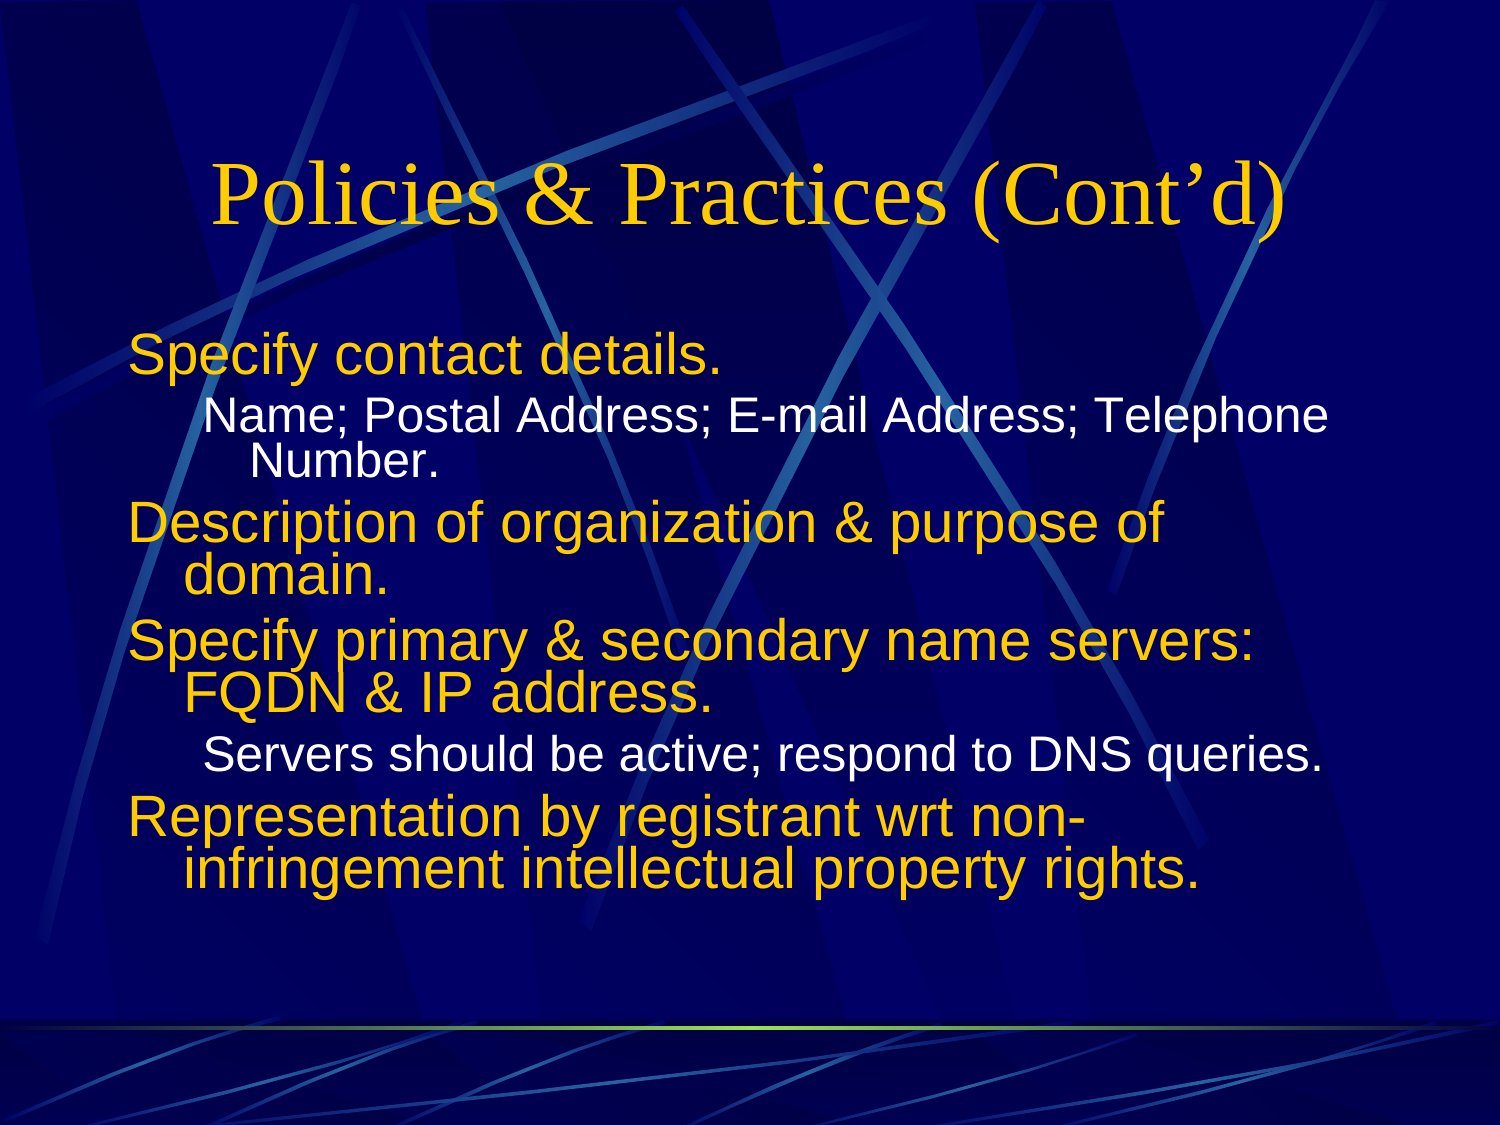

# Policies & Practices (Cont’d)
Specify contact details.
Name; Postal Address; E-mail Address; Telephone Number.
Description of organization & purpose of domain.
Specify primary & secondary name servers: FQDN & IP address.
Servers should be active; respond to DNS queries.
Representation by registrant wrt non-infringement intellectual property rights.